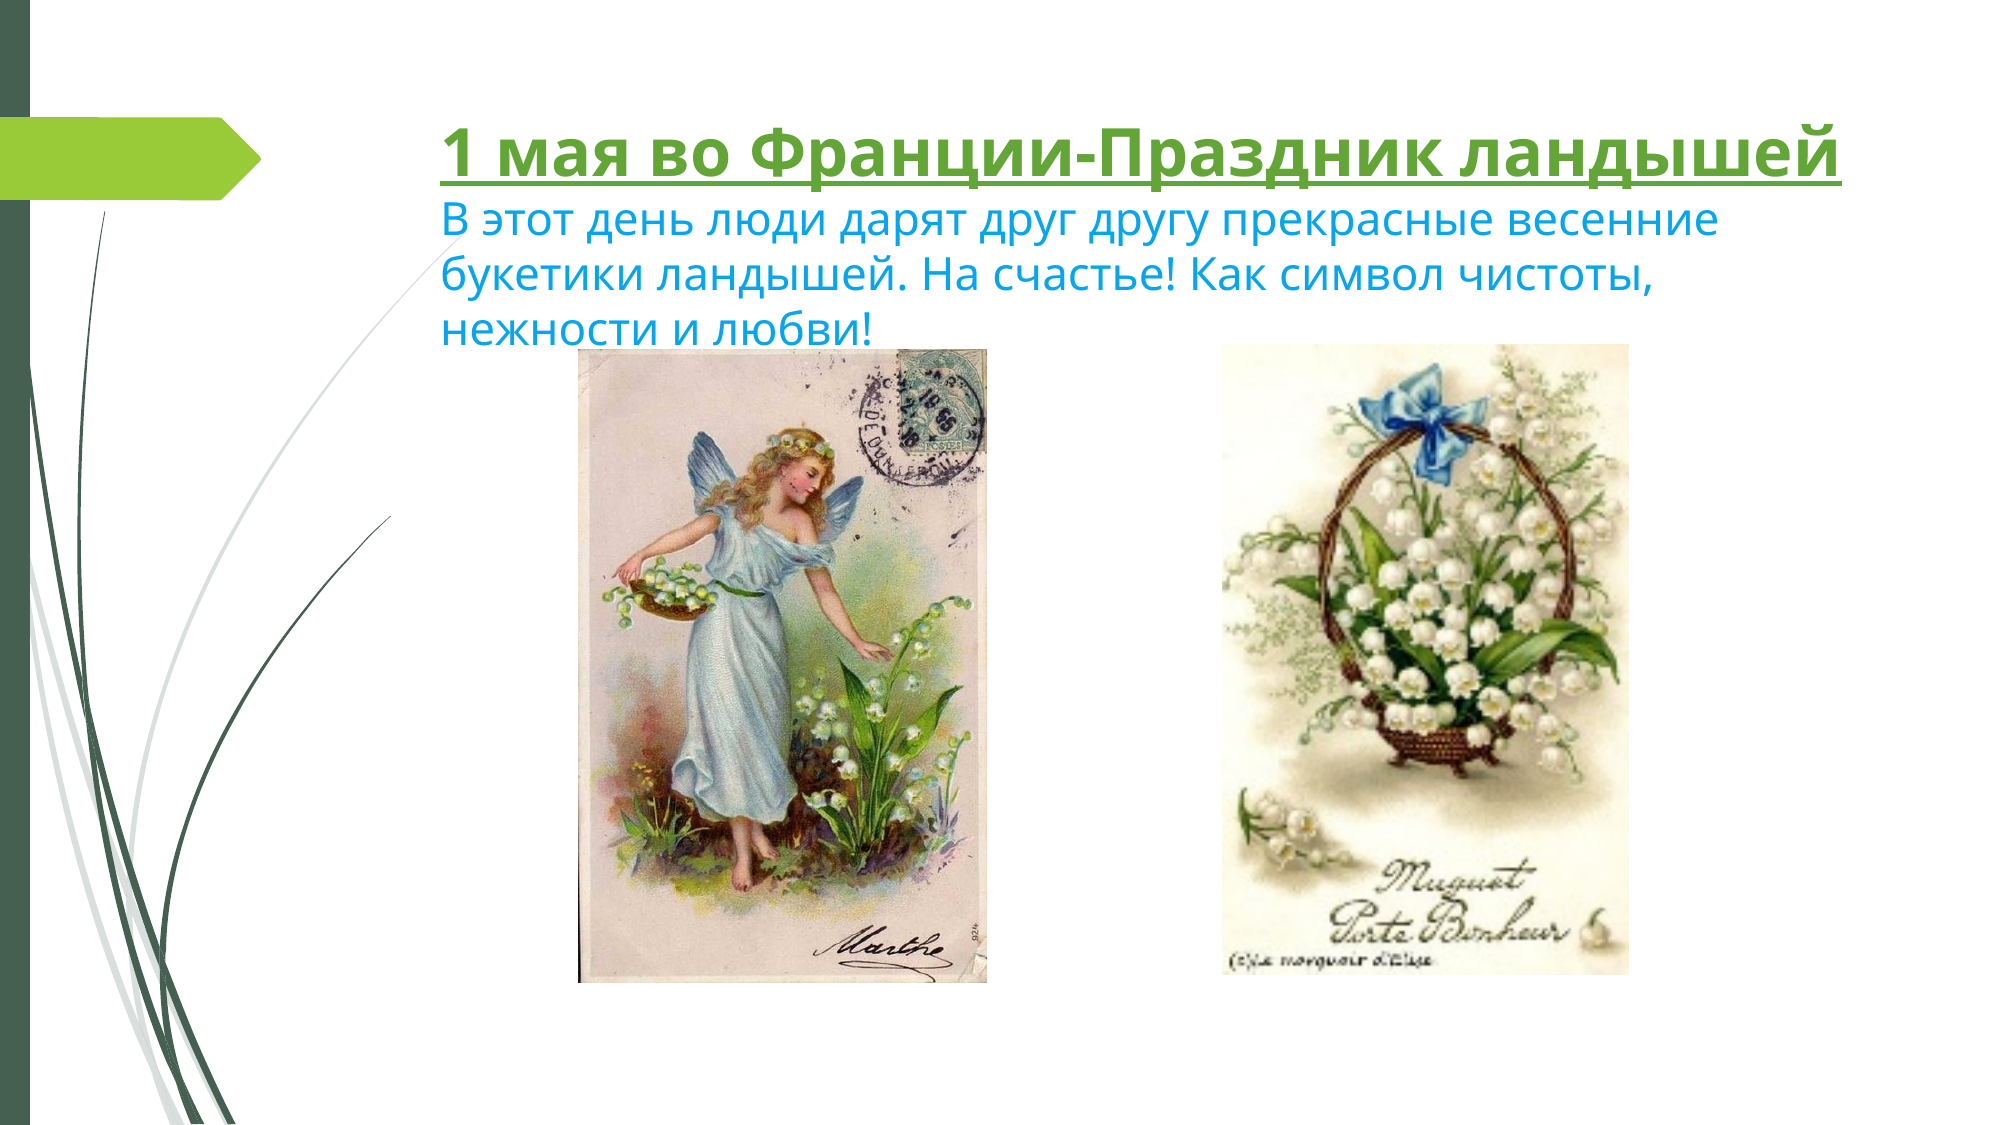

# 1 мая во Франции-Праздник ландышей В этот день люди дарят друг другу прекрасные весенние букетики ландышей. На счастье! Как символ чистоты, нежности и любви!